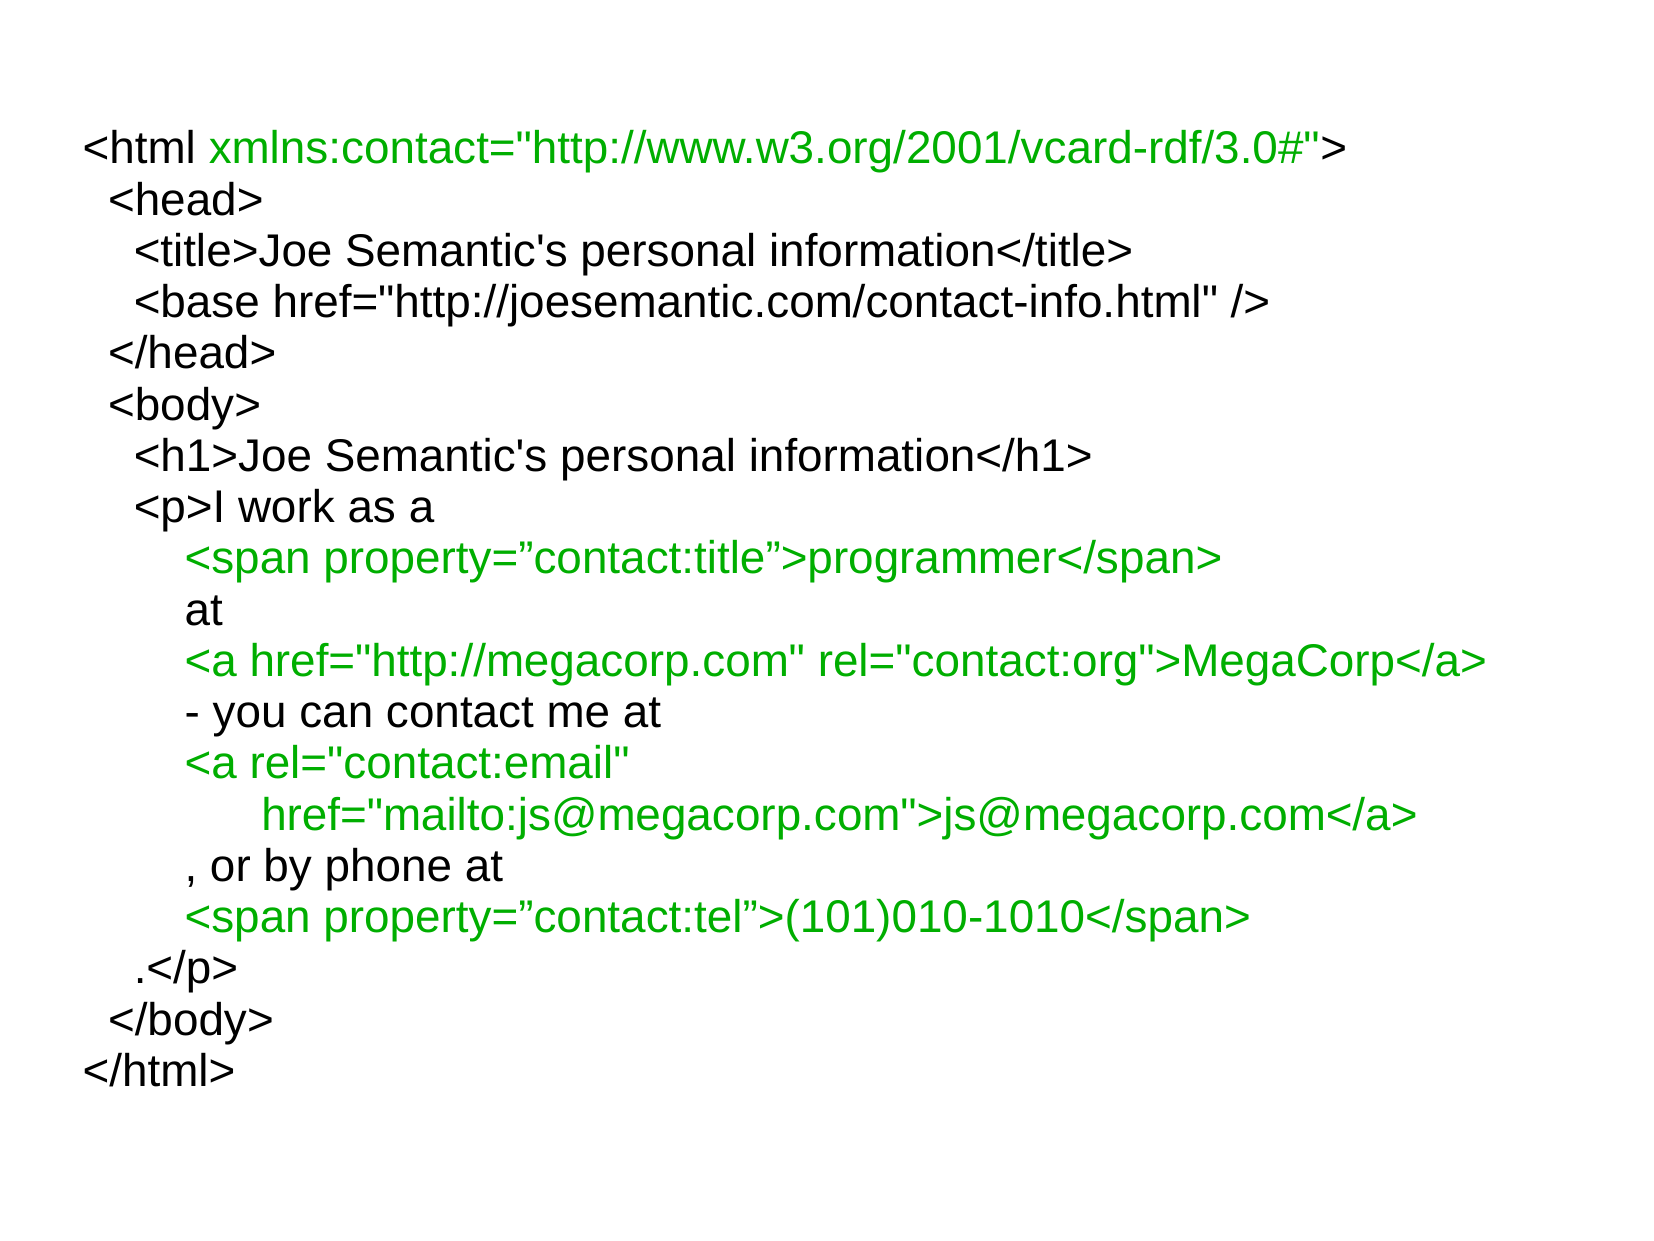

# <html xmlns:contact="http://www.w3.org/2001/vcard-rdf/3.0#">
 <head>
 <title>Joe Semantic's personal information</title>
 <base href="http://joesemantic.com/contact-info.html" />
 </head>
 <body>
 <h1>Joe Semantic's personal information</h1>
 <p>I work as a
 <span property=”contact:title”>programmer</span>
 at
 <a href="http://megacorp.com" rel="contact:org">MegaCorp</a>
 - you can contact me at
 <a rel="contact:email"
 href="mailto:js@megacorp.com">js@megacorp.com</a>
 , or by phone at
 <span property=”contact:tel”>(101)010-1010</span>
 .</p>
 </body>
</html>